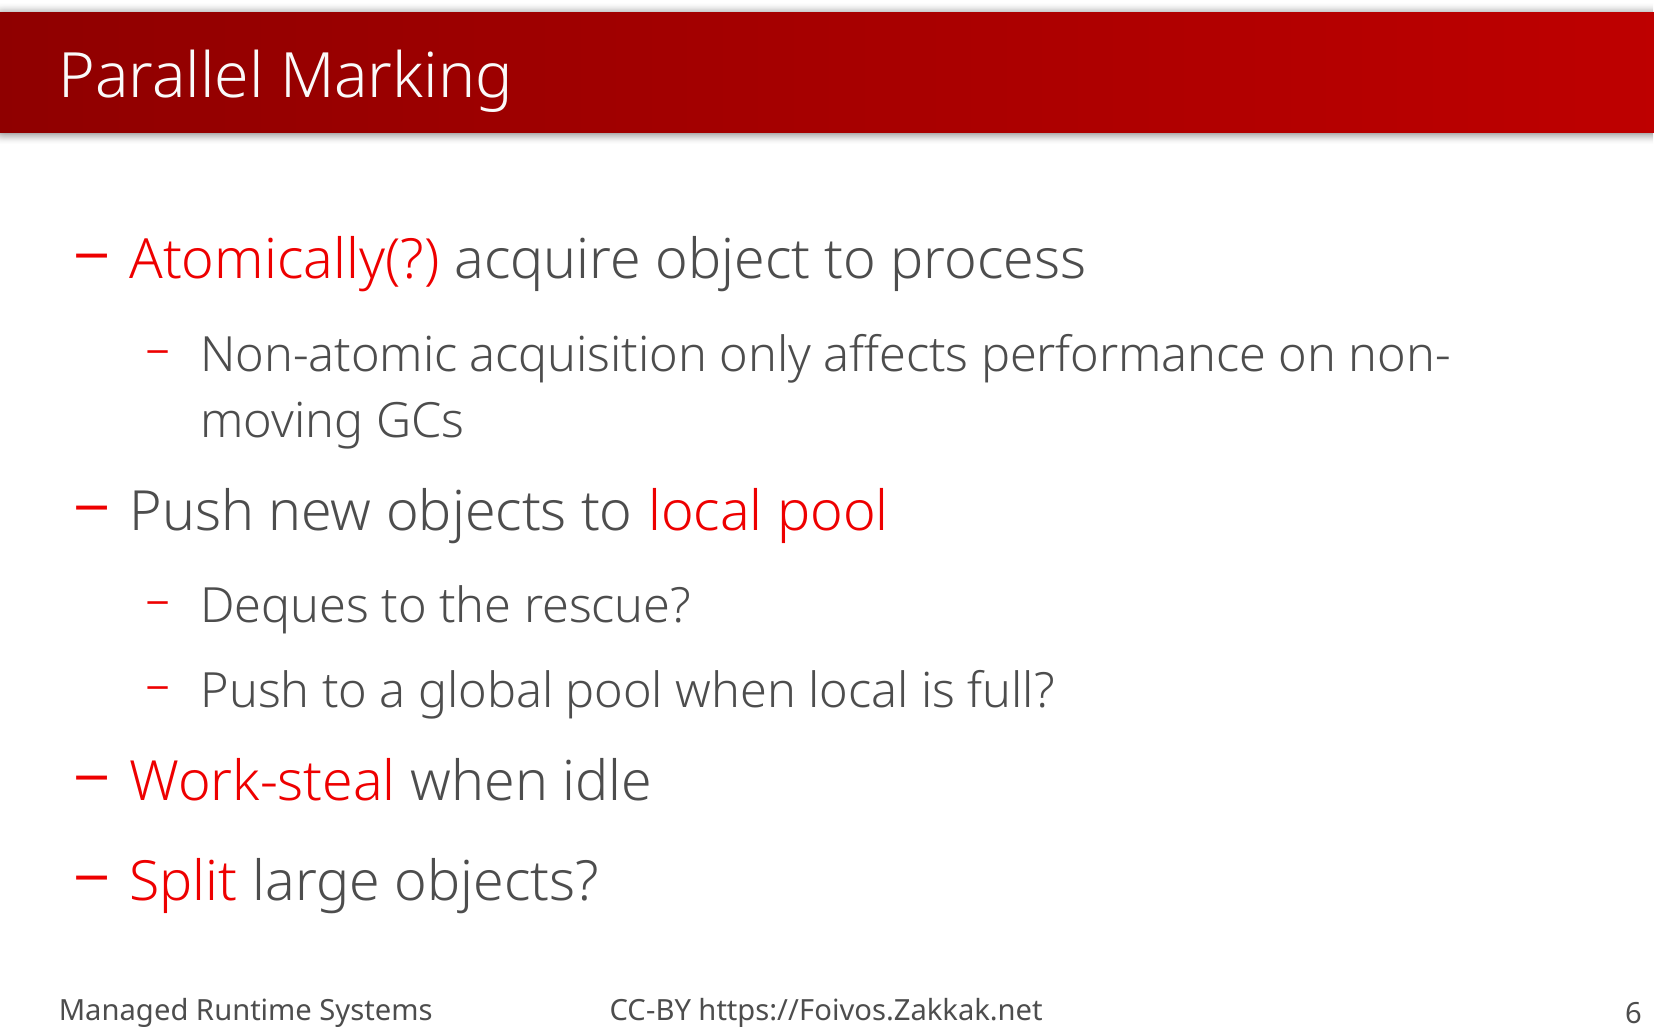

# Parallel Marking
Atomically(?) acquire object to process
Non-atomic acquisition only affects performance on non-moving GCs
Push new objects to local pool
Deques to the rescue?
Push to a global pool when local is full?
Work-steal when idle
Split large objects?
Managed Runtime Systems
CC-BY https://Foivos.Zakkak.net
6